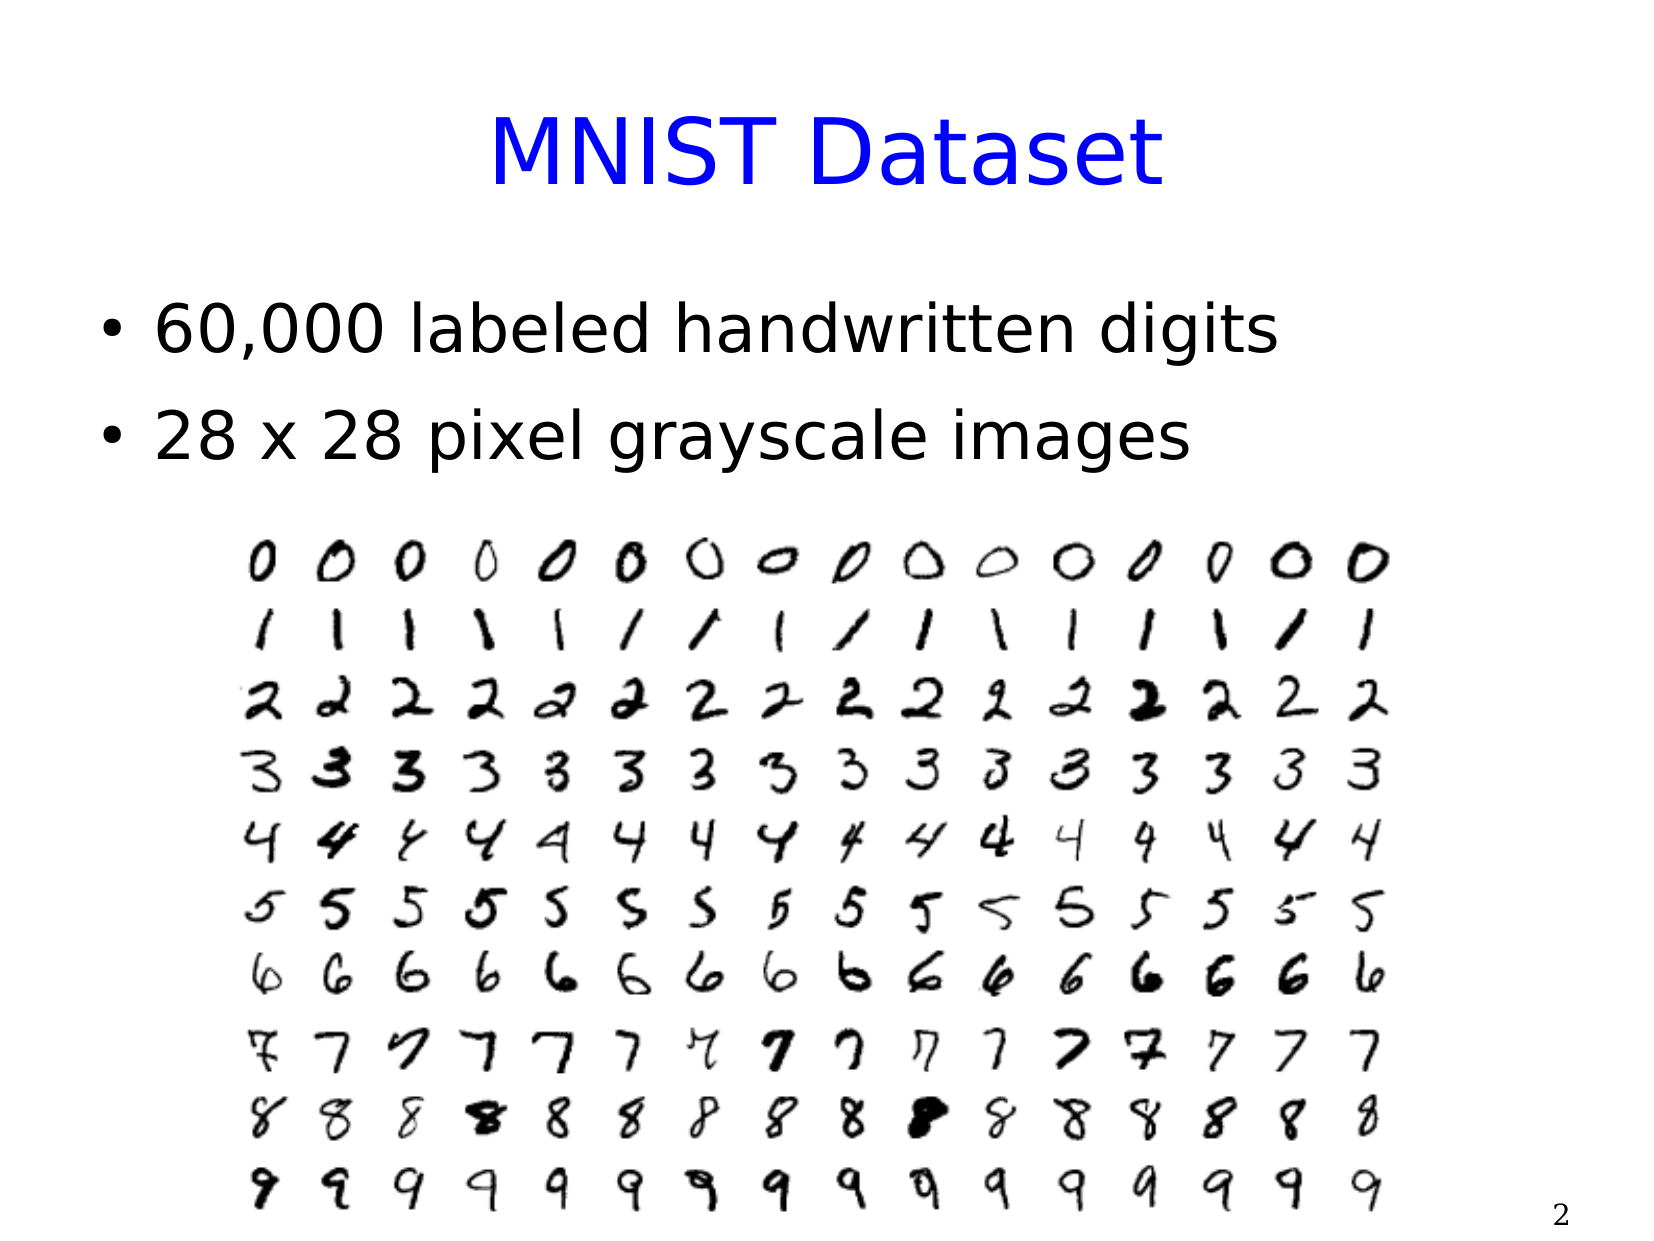

# MNIST Dataset
60,000 labeled handwritten digits
28 x 28 pixel grayscale images
2